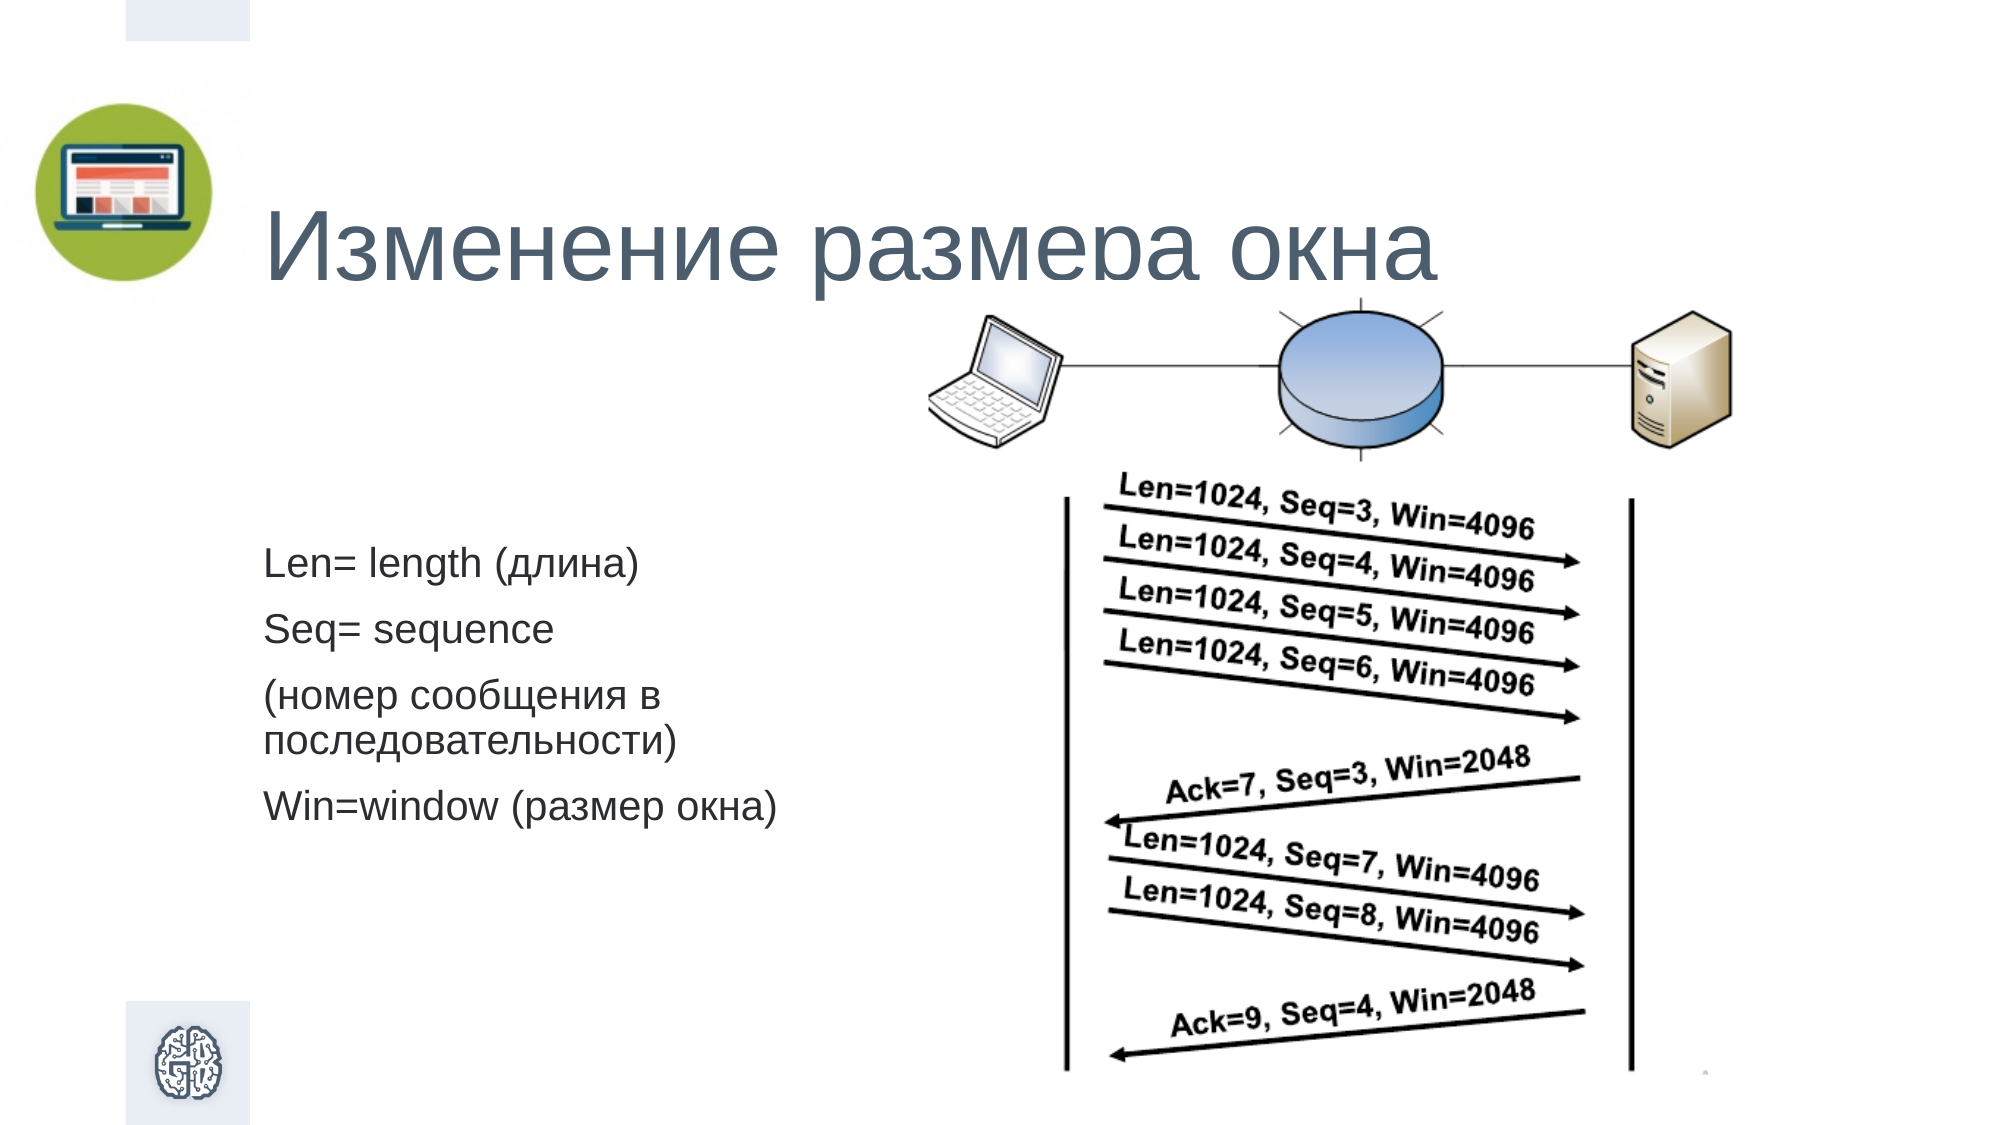

# Изменение размера окна
Len= length (длина)
Seq= sequence
(номер сообщения в последовательности)
Win=window (размер окна)